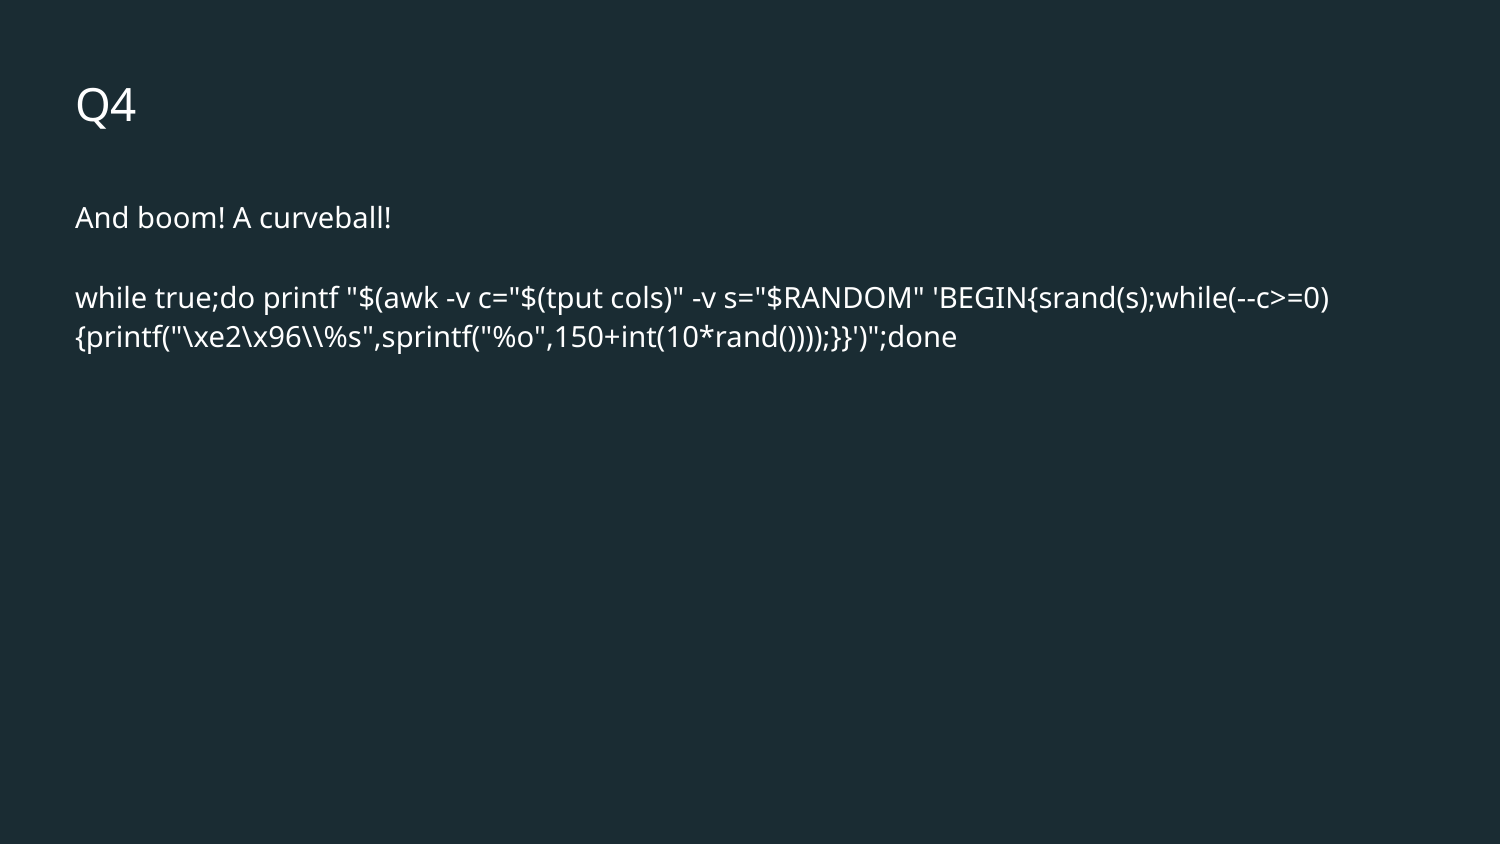

# Q4
And boom! A curveball!
while true;do printf "$(awk -v c="$(tput cols)" -v s="$RANDOM" 'BEGIN{srand(s);while(--c>=0){printf("\xe2\x96\\%s",sprintf("%o",150+int(10*rand())));}}')";done